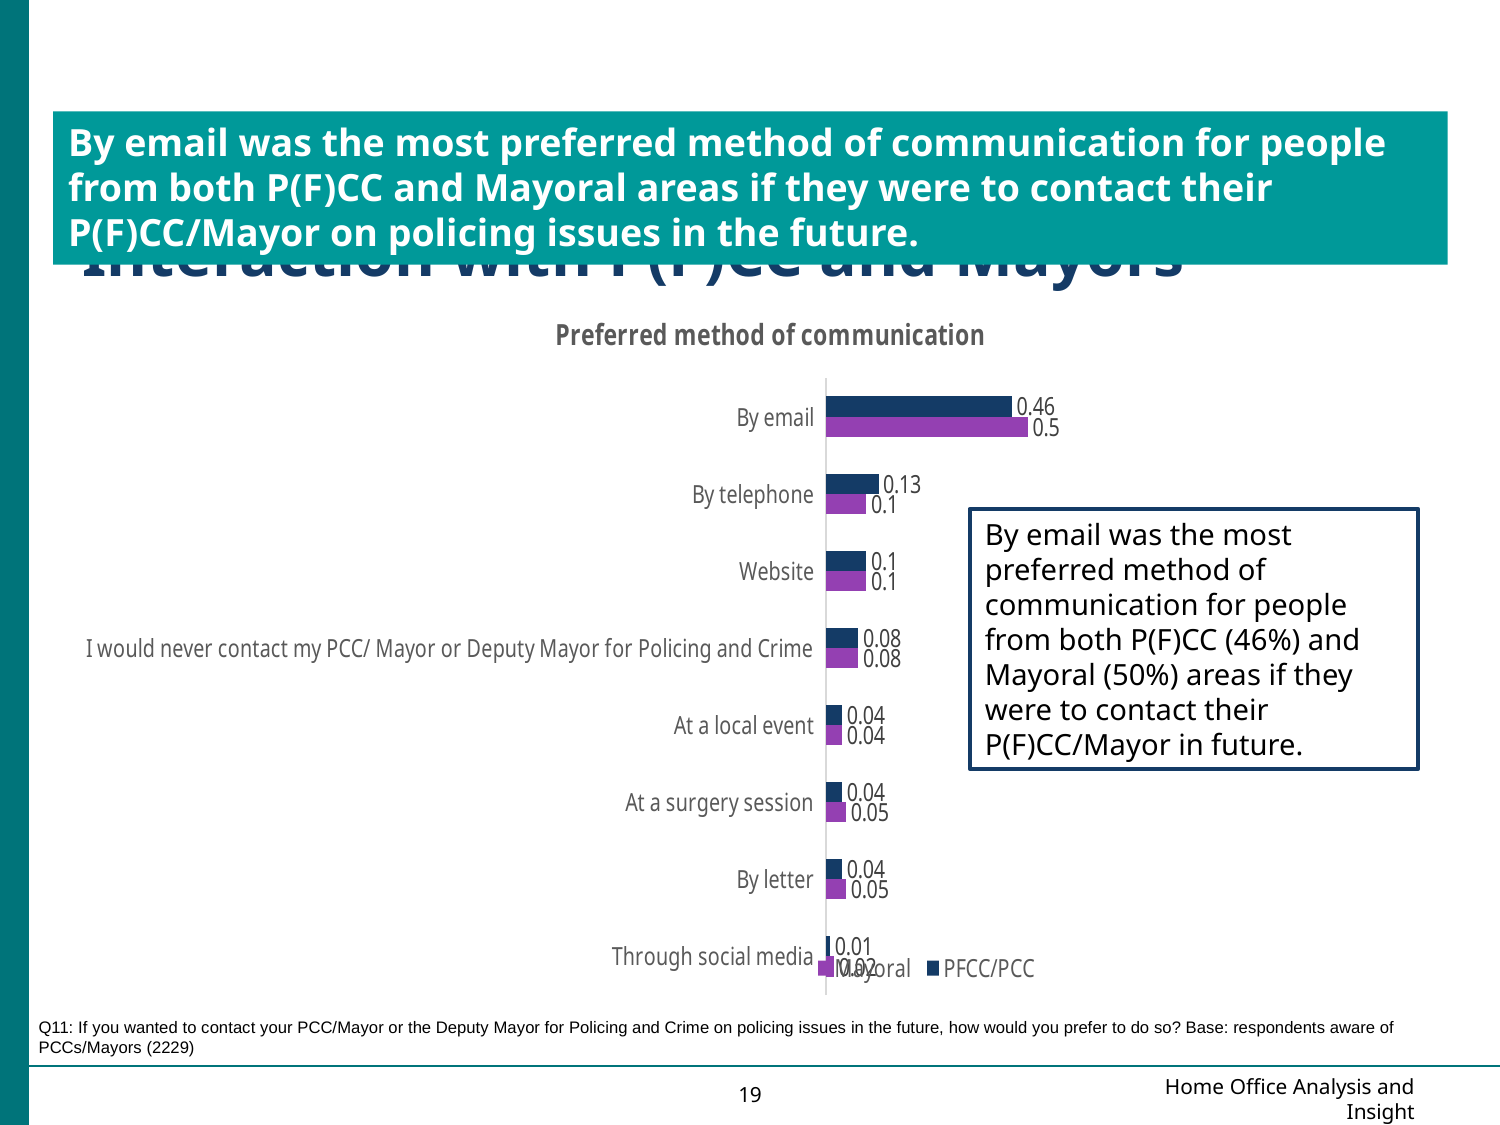

By email was the most preferred method of communication for people from both P(F)CC and Mayoral areas if they were to contact their P(F)CC/Mayor on policing issues in the future.
# Interaction with P(F)CC and Mayors
### Chart: Preferred method of communication
| Category | PFCC/PCC | Mayoral |
|---|---|---|
| By email | 0.46 | 0.5 |
| By telephone | 0.13 | 0.1 |
| Website | 0.1 | 0.1 |
| I would never contact my PCC/ Mayor or Deputy Mayor for Policing and Crime | 0.08 | 0.08 |
| At a local event | 0.04 | 0.04 |
| At a surgery session | 0.04 | 0.05 |
| By letter | 0.04 | 0.05 |
| Through social media | 0.01 | 0.02 |By email was the most preferred method of communication for people from both P(F)CC (46%) and Mayoral (50%) areas if they were to contact their P(F)CC/Mayor in future.
Q11: If you wanted to contact your PCC/Mayor or the Deputy Mayor for Policing and Crime on policing issues in the future, how would you prefer to do so? Base: respondents aware of PCCs/Mayors (2229)
4